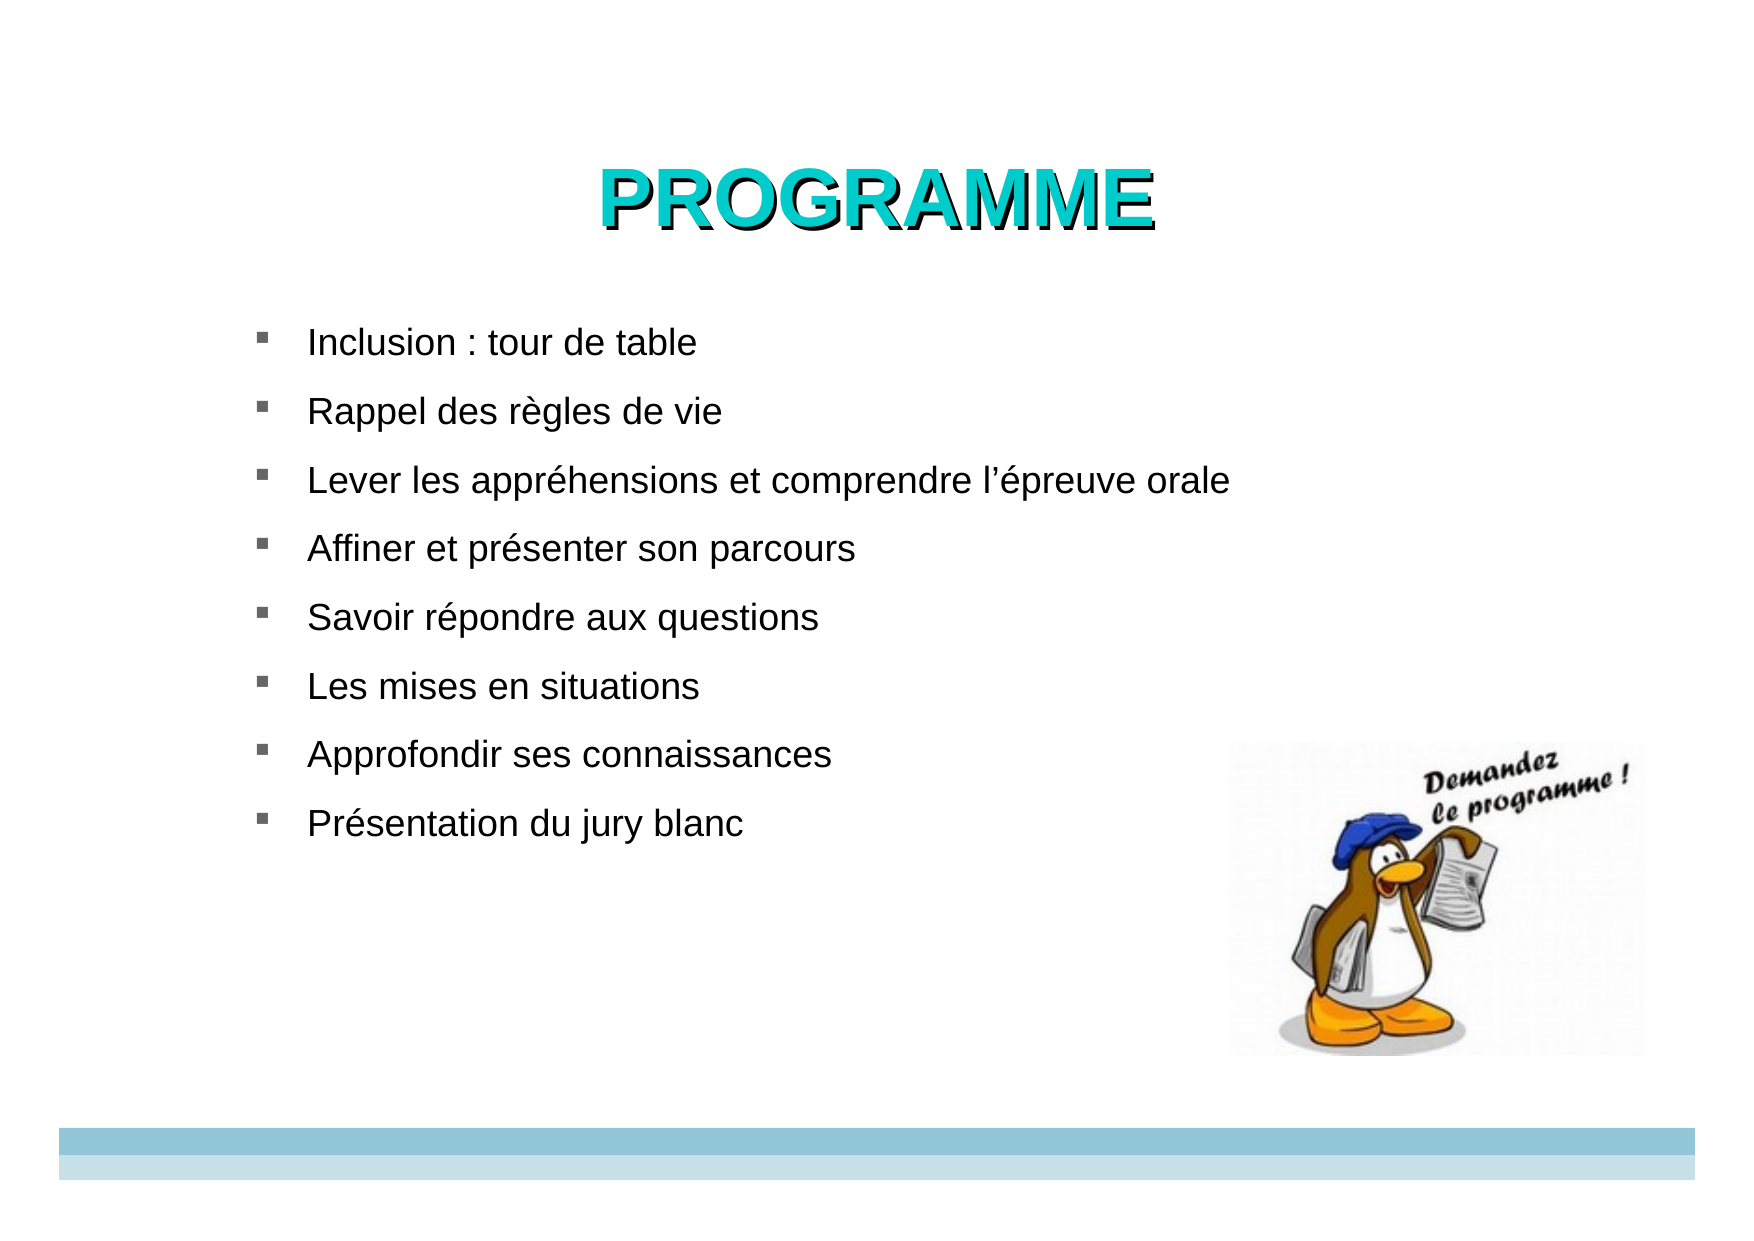

# PROGRAMME
Inclusion : tour de table
Rappel des règles de vie
Lever les appréhensions et comprendre l’épreuve orale
Affiner et présenter son parcours
Savoir répondre aux questions
Les mises en situations
Approfondir ses connaissances
Présentation du jury blanc